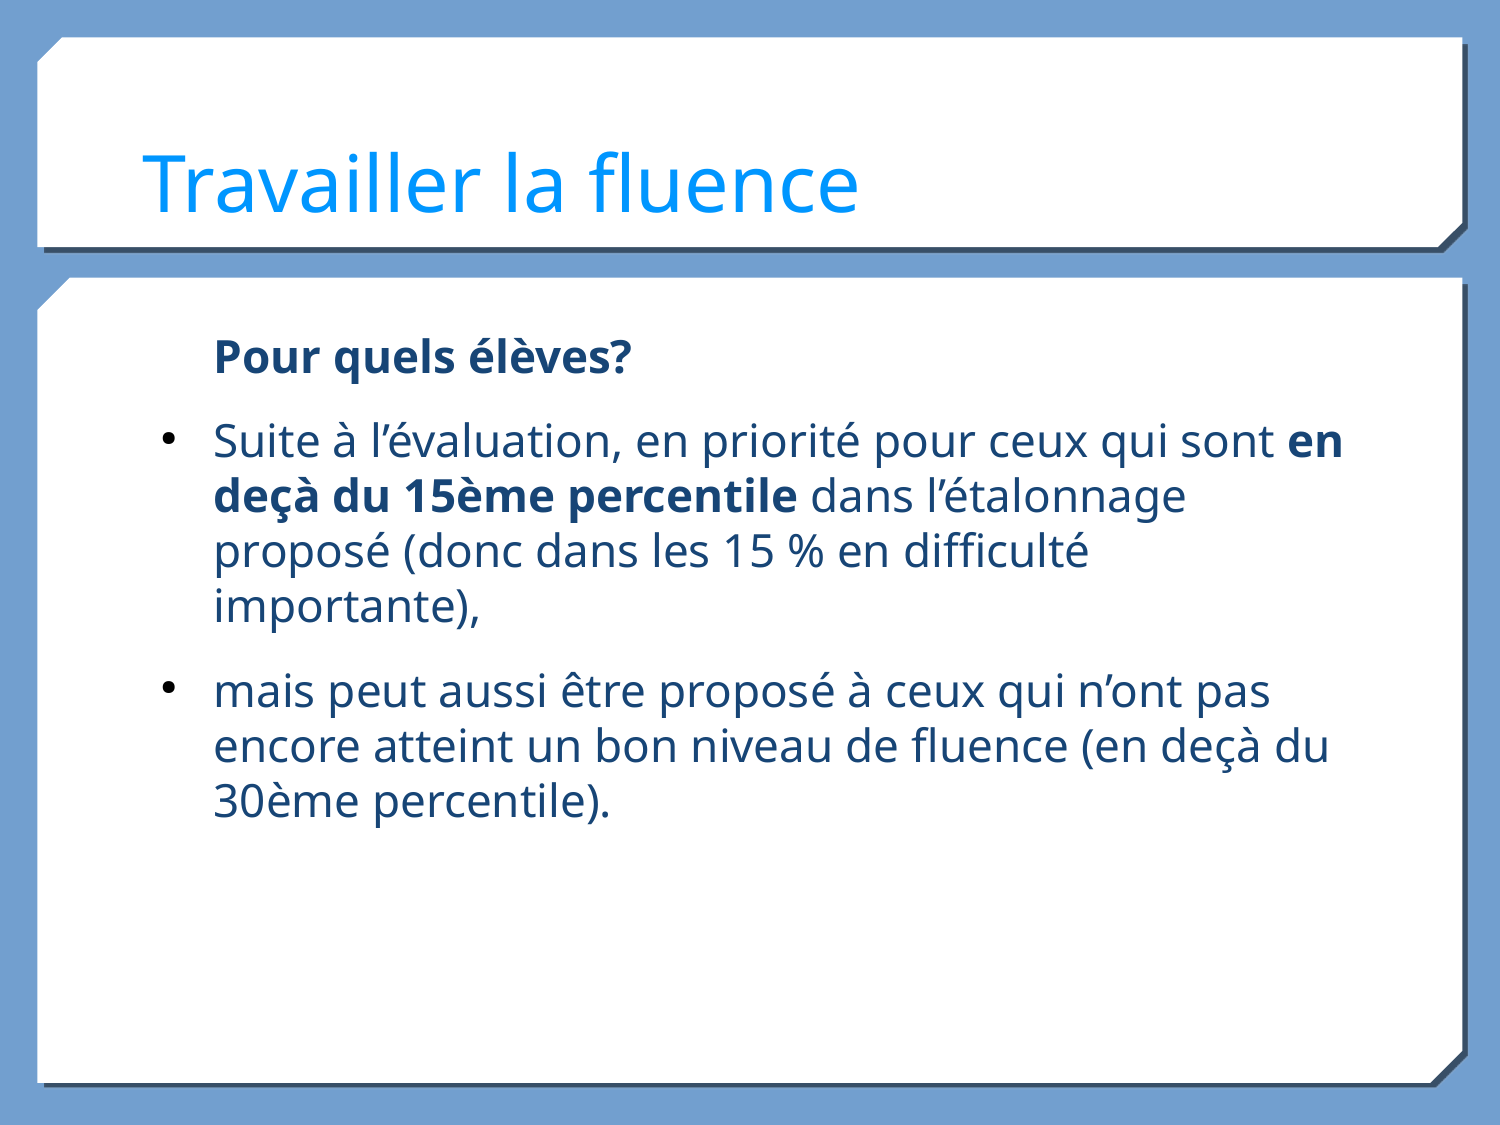

# Travailler la fluence
Pour quels élèves?
Suite à l’évaluation, en priorité pour ceux qui sont en deçà du 15ème percentile dans l’étalonnage proposé (donc dans les 15 % en difficulté importante),
mais peut aussi être proposé à ceux qui n’ont pas encore atteint un bon niveau de fluence (en deçà du 30ème percentile).